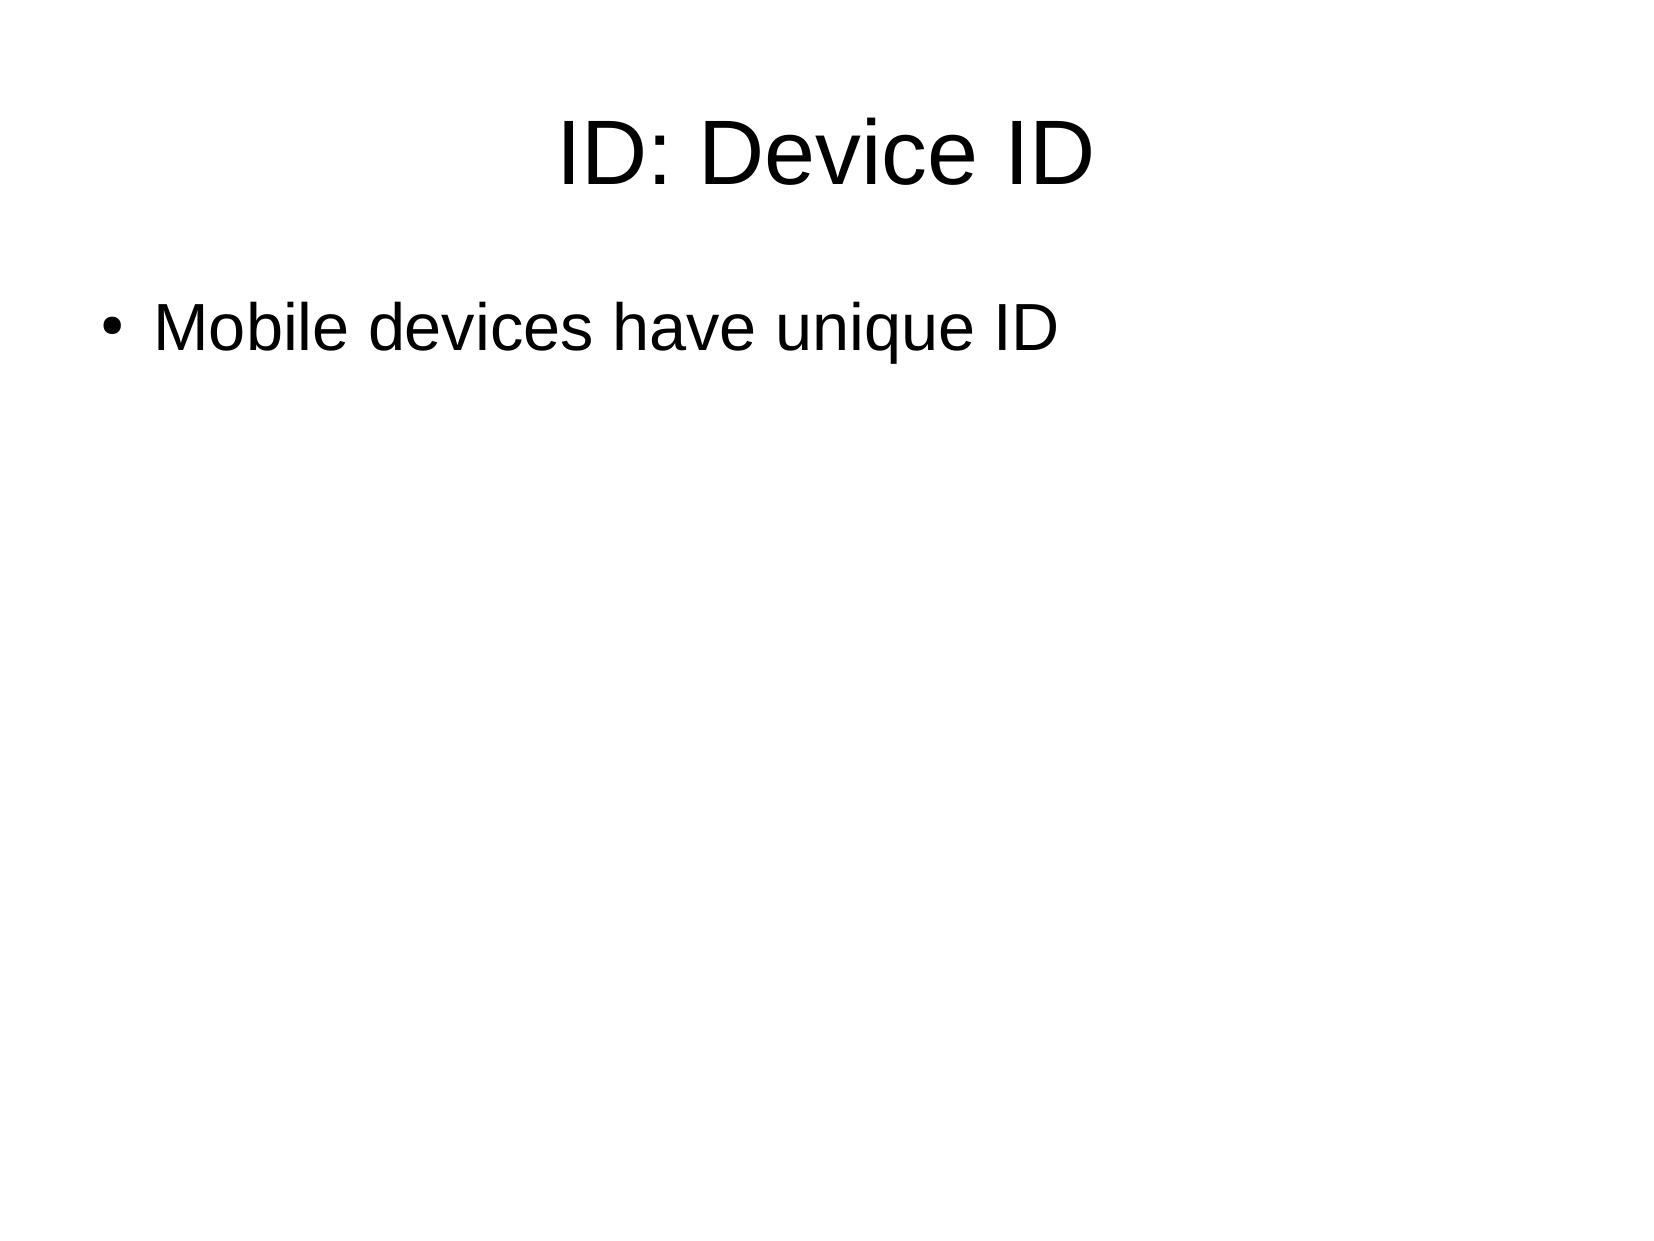

# ID: Device ID
Mobile devices have unique ID